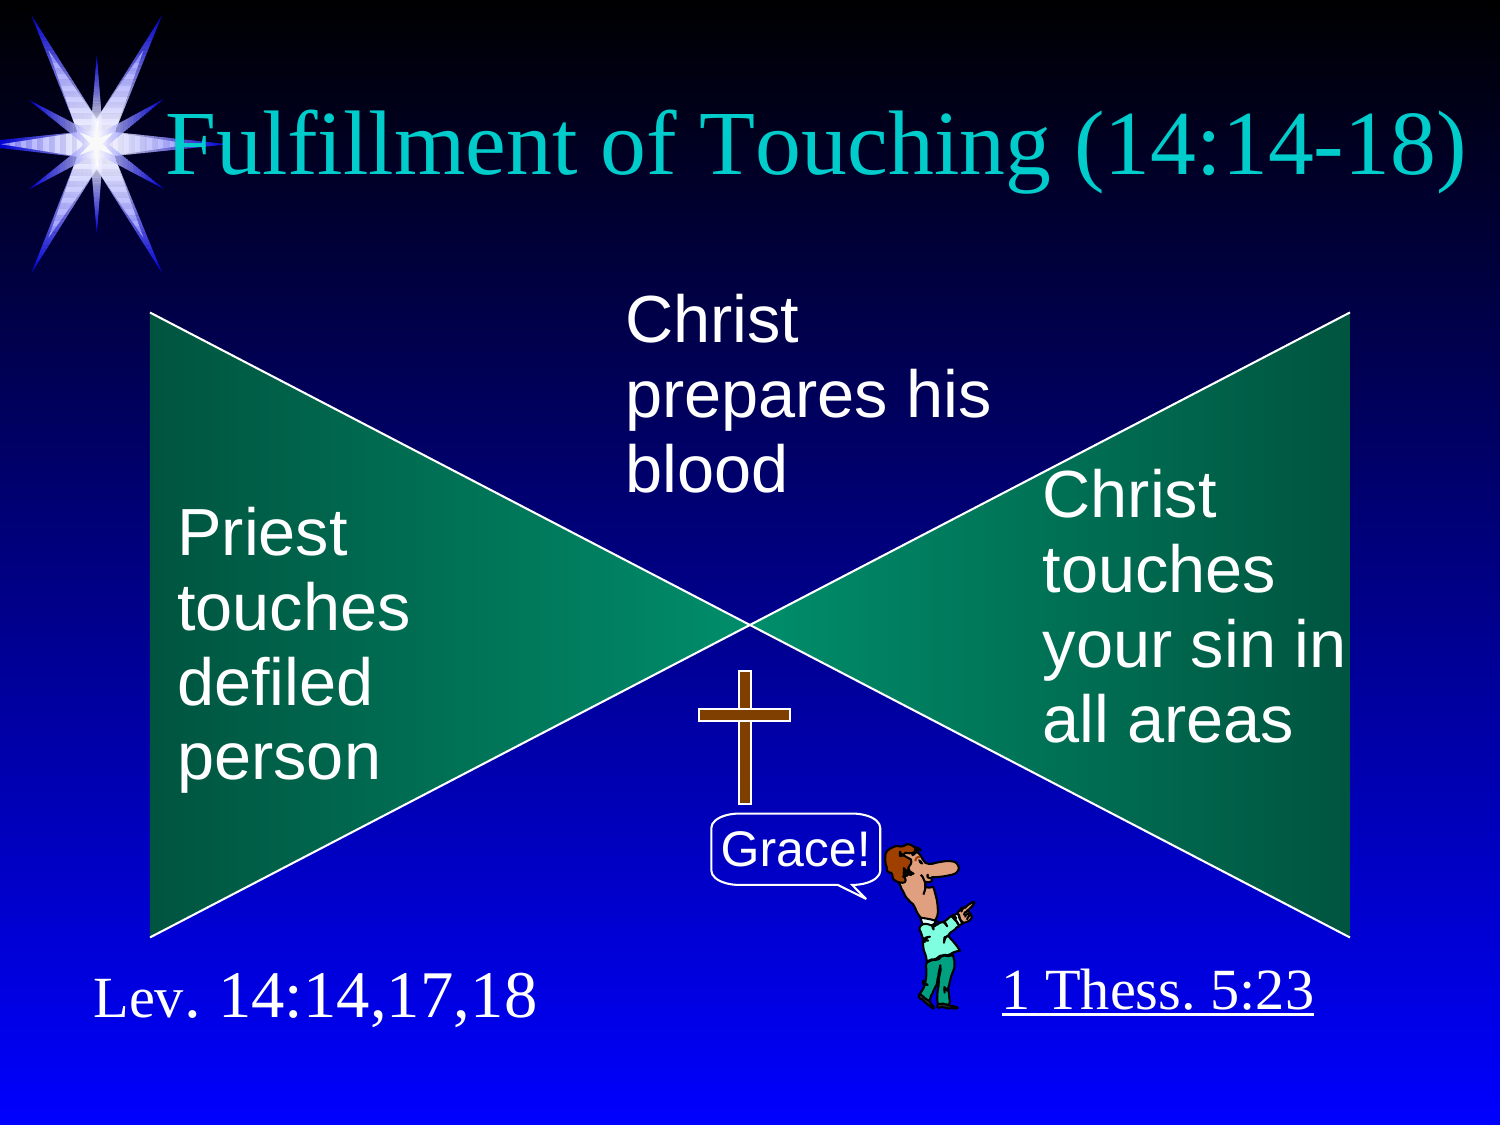

# Fulfillment of Touching (14:14-18)
Christ prepares his blood
Christ touches your sin in all areas
Priest touches defiled person
Grace!
Lev. 14:14,17,18
1 Thess. 5:23